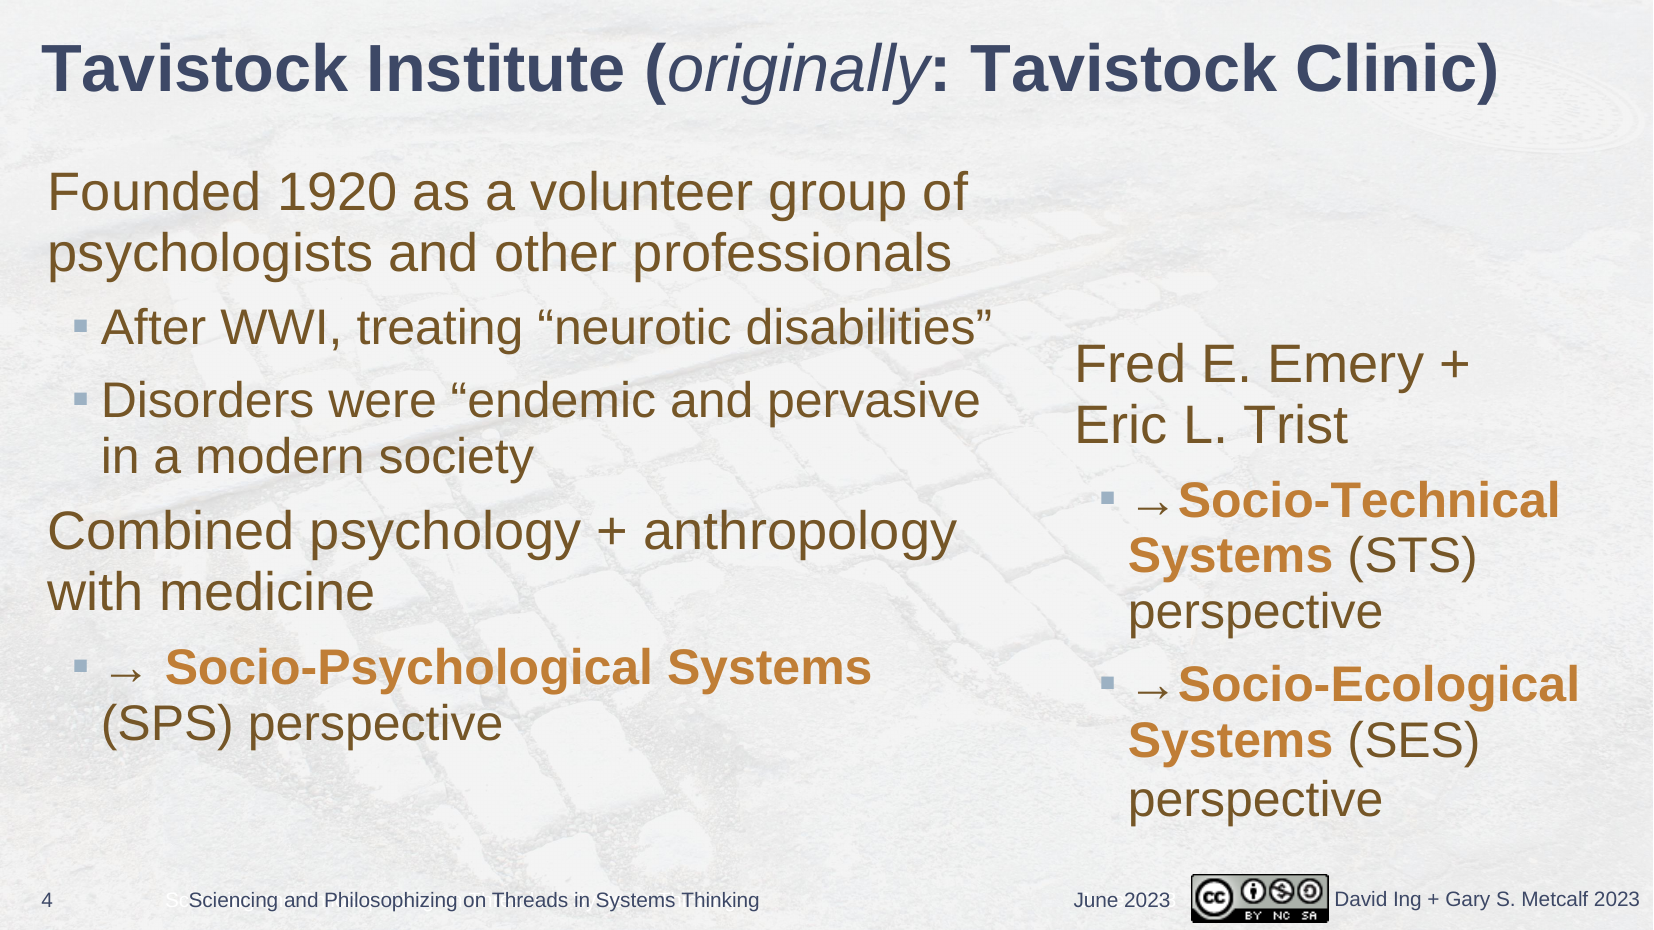

# Tavistock Institute (originally: Tavistock Clinic)
Founded 1920 as a volunteer group of psychologists and other professionals
After WWI, treating “neurotic disabilities”
Disorders were “endemic and pervasive in a modern society
Combined psychology + anthropology with medicine
→ Socio-Psychological Systems (SPS) perspective
Fred E. Emery +
Eric L. Trist
→Socio-Technical Systems (STS) perspective
→Socio-Ecological Systems (SES) perspective
 Eric Trist and Fred Emery
Socio-technical systems
Socio-ecological systems
Sciencing and Philosophizing on Threads in Systems Thinking
June 2023